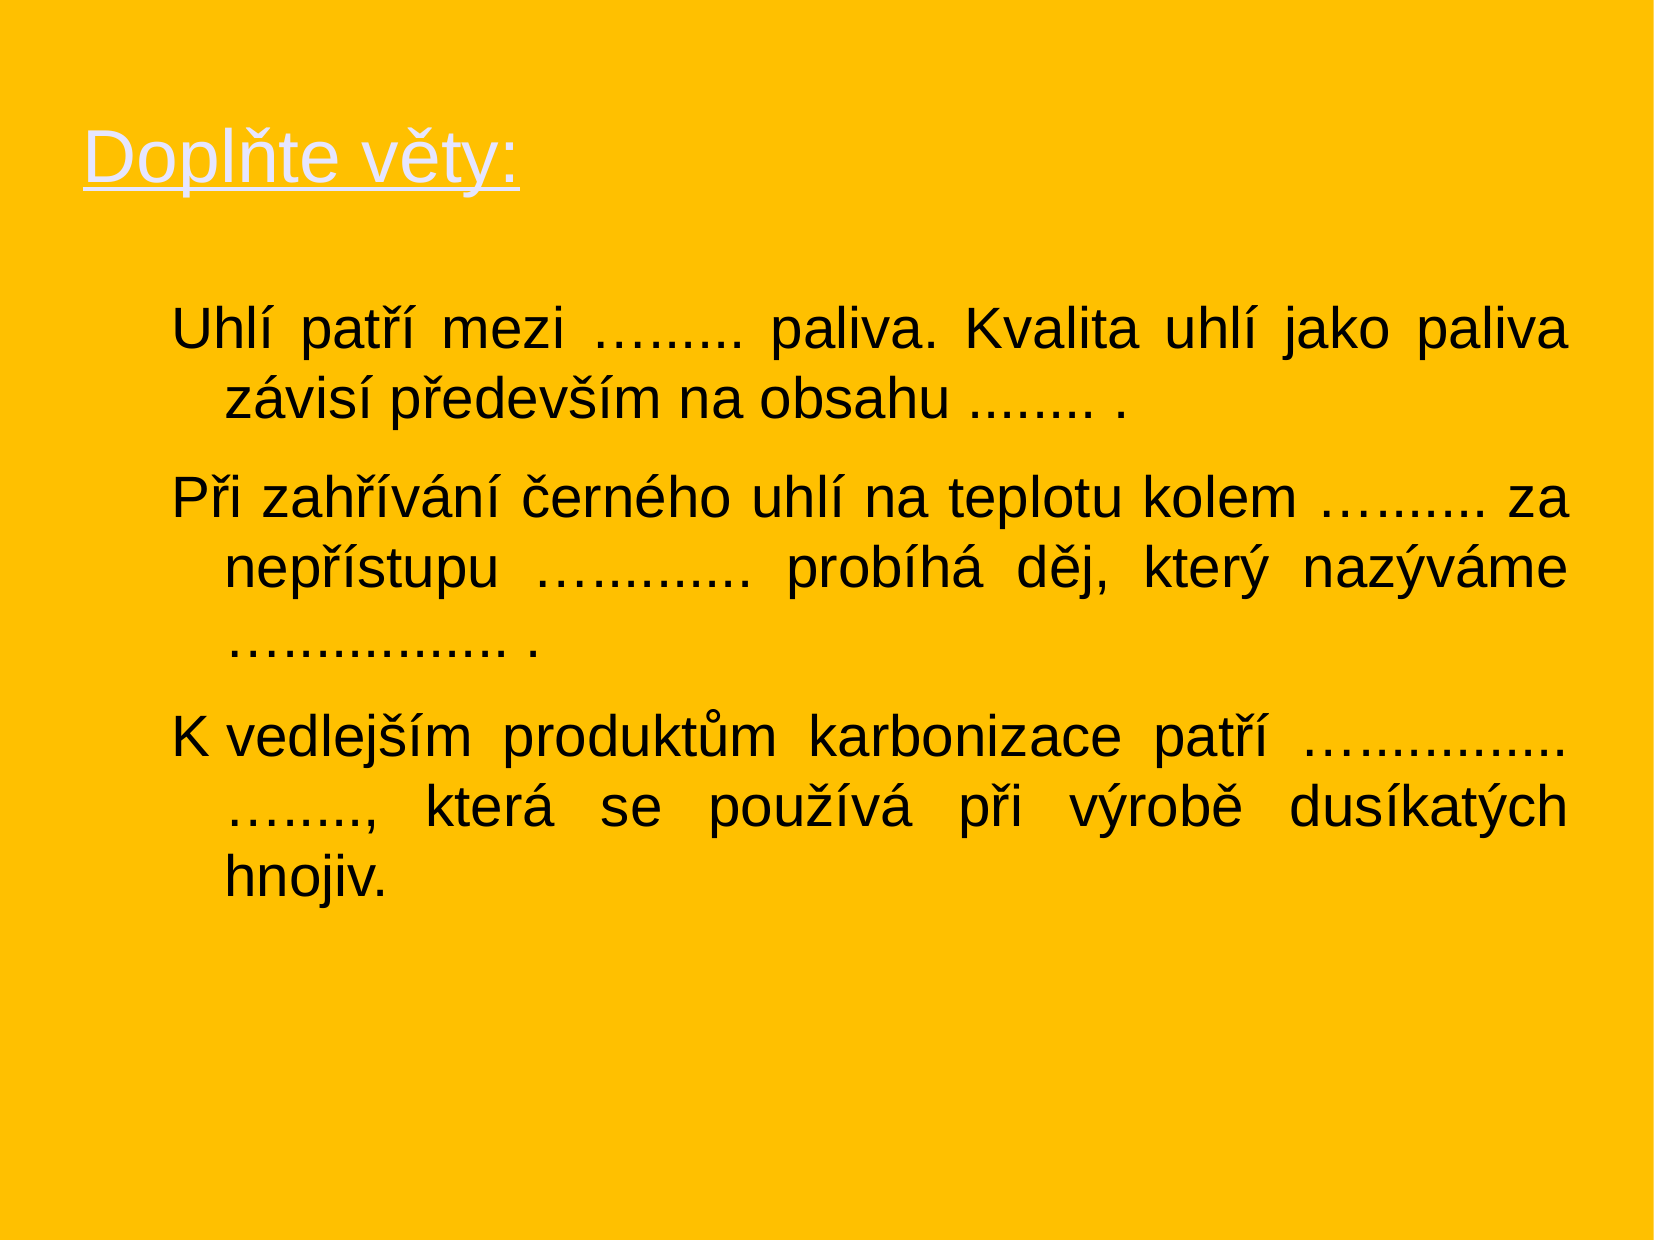

# Doplňte věty:
Uhlí patří mezi …...... paliva. Kvalita uhlí jako paliva závisí především na obsahu ........ .
Při zahřívání černého uhlí na teplotu kolem …....... za nepřístupu ….......... probíhá děj, který nazýváme ….............. .
K vedlejším produktům karbonizace patří …............. …....., která se používá při výrobě dusíkatých hnojiv.